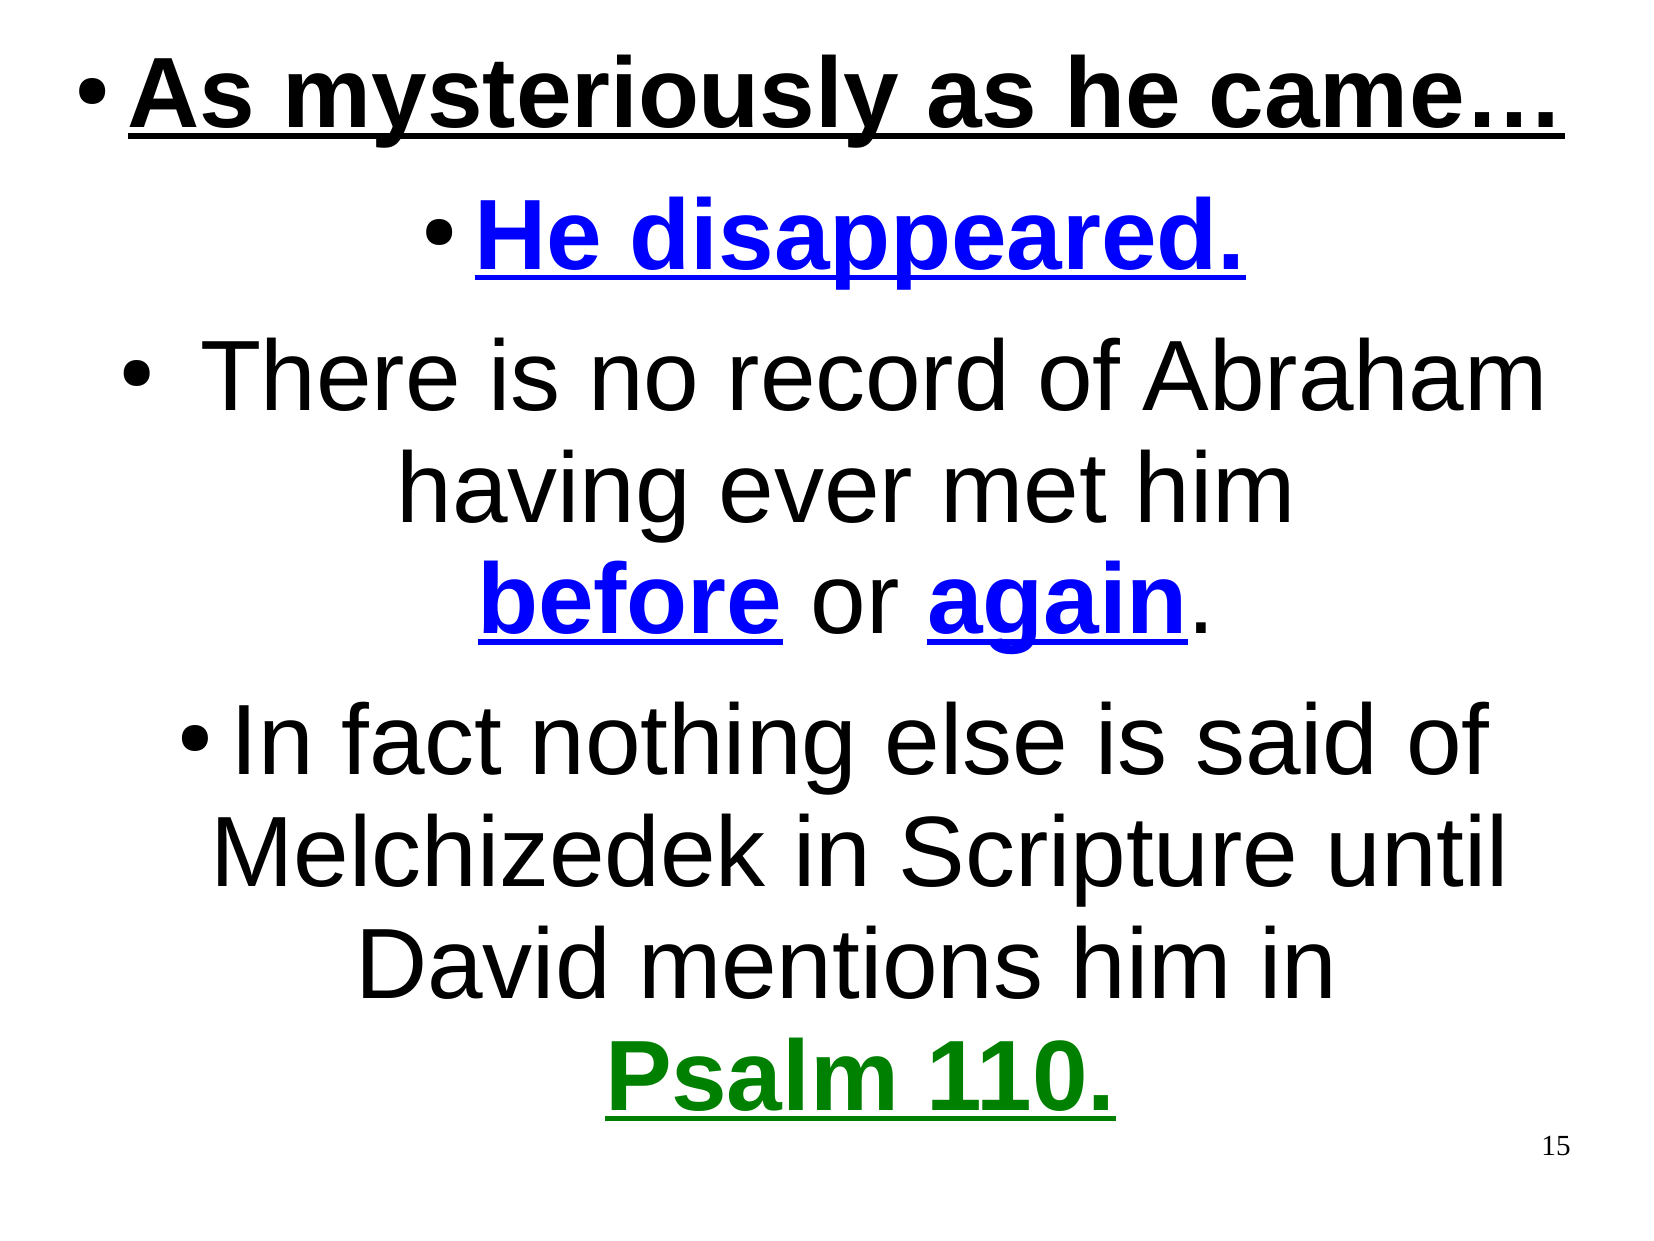

# As mysteriously as he came…
He disappeared.
 There is no record of Abraham having ever met him
before or again.
In fact nothing else is said of Melchizedek in Scripture until David mentions him in
Psalm 110.
15